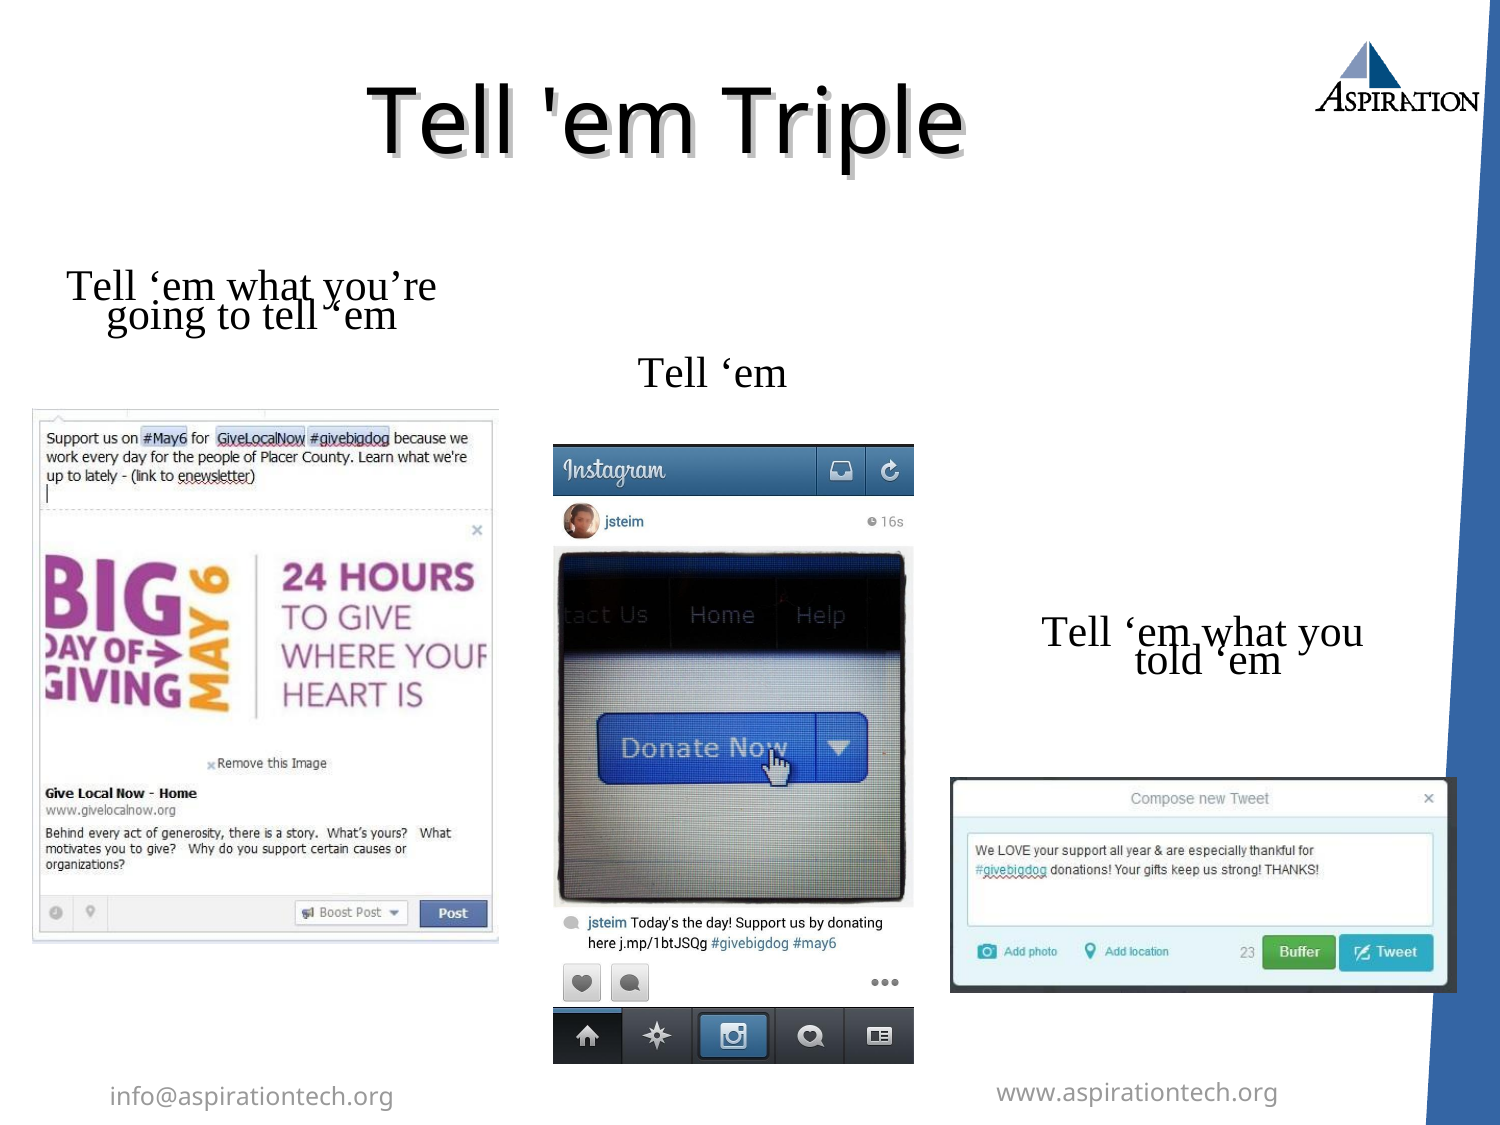

# Tell 'em Triple
Tell ‘em what you’re going to tell ‘em
Tell ‘em
Tell ‘em what you
told ‘em